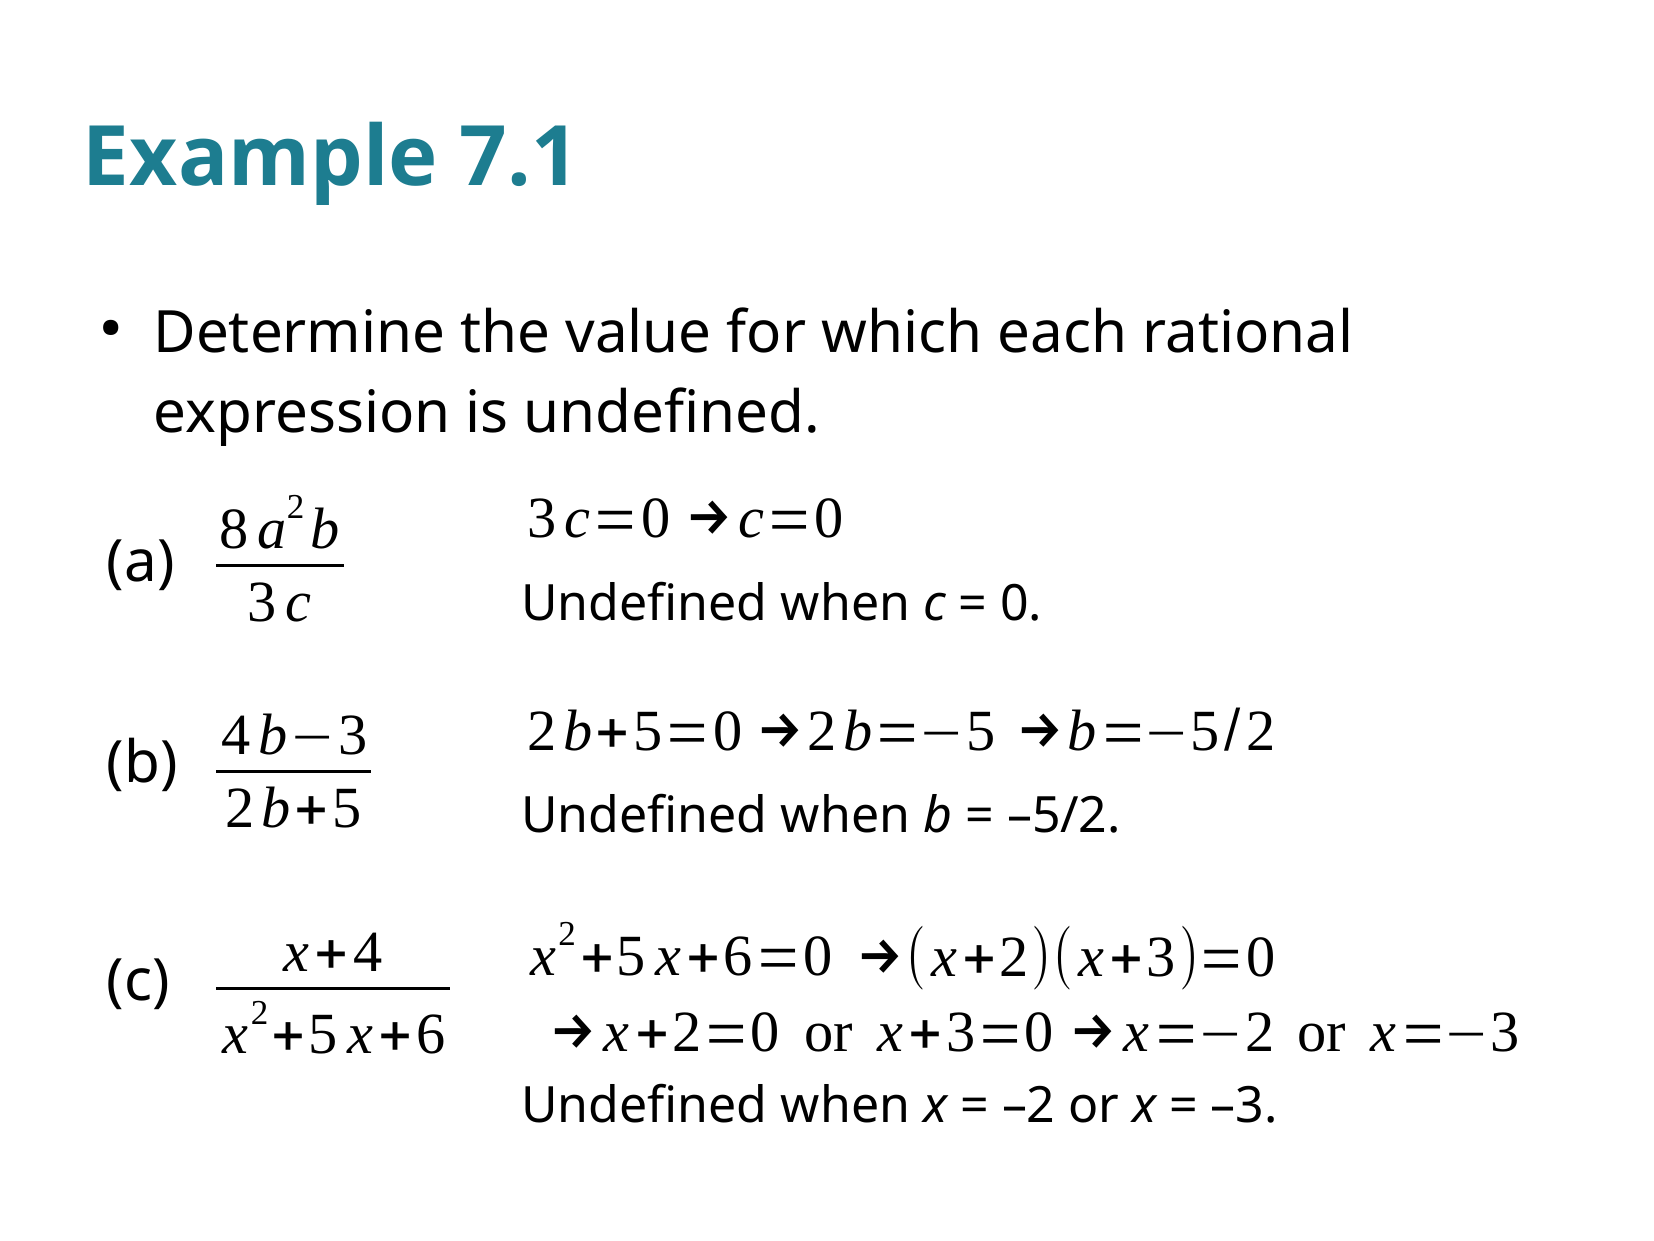

# Example 7.1
Determine the value for which each rational expression is undefined.
(a)
Undefined when c = 0.
(b)
Undefined when b = –5/2.
(c)
Undefined when x = –2 or x = –3.